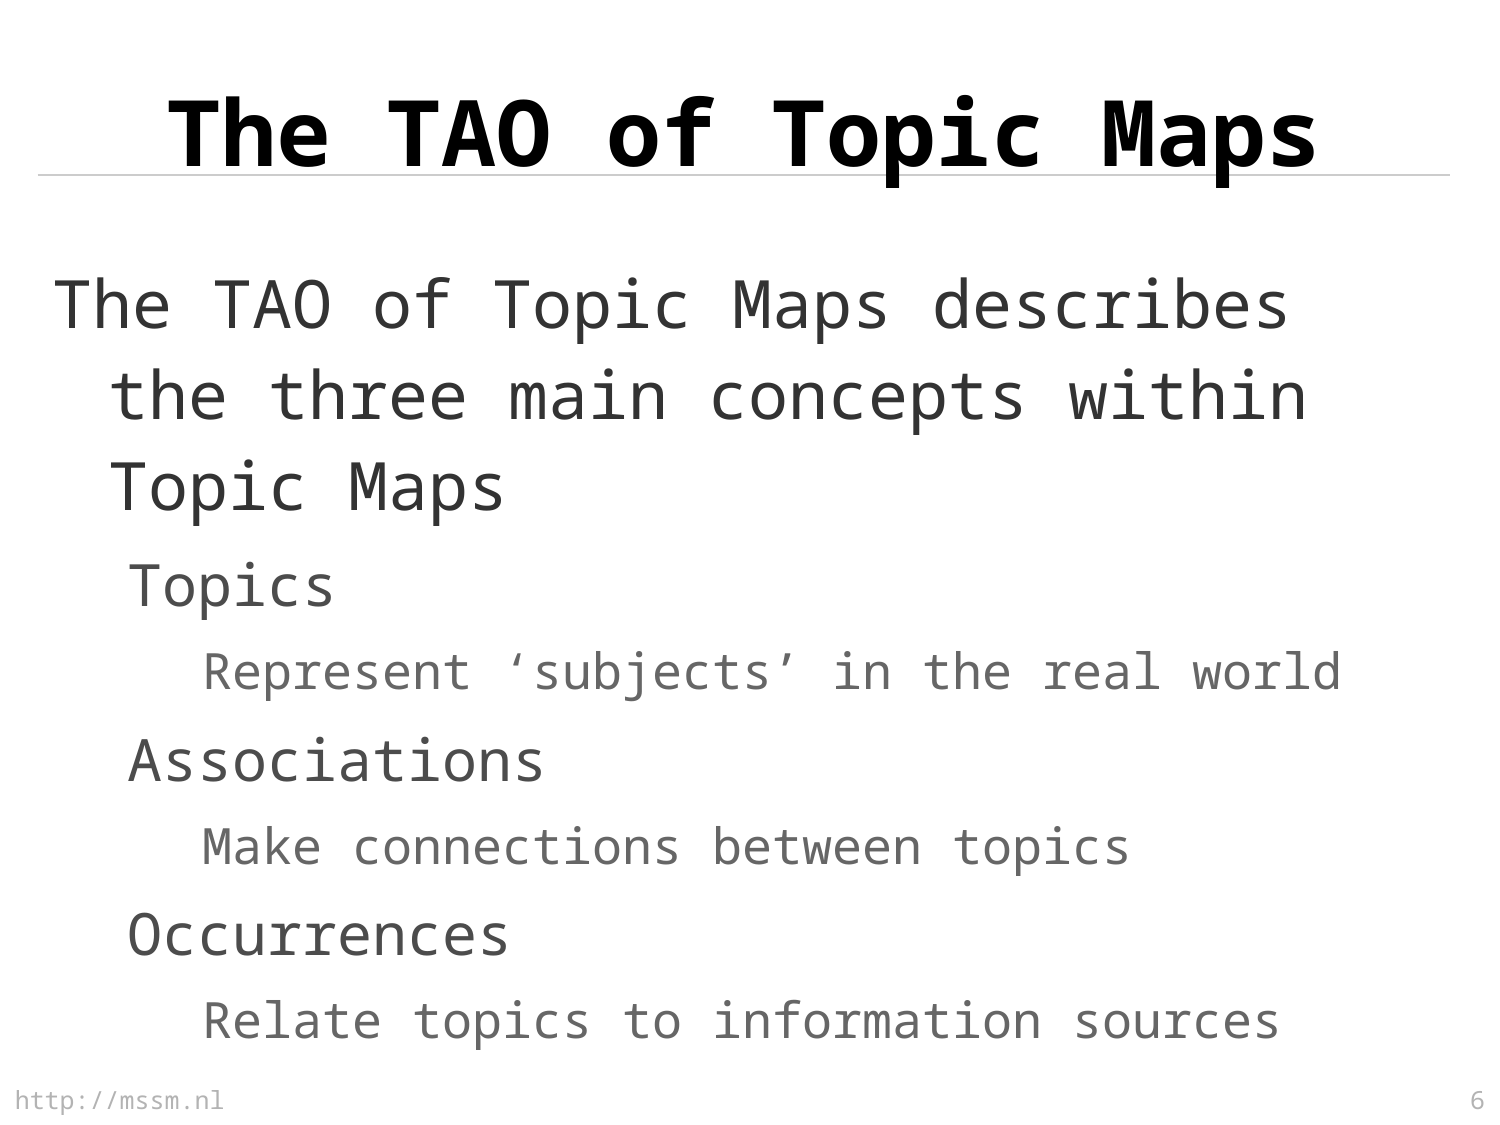

# The TAO of Topic Maps
The TAO of Topic Maps describes the three main concepts within Topic Maps
Topics
Represent ‘subjects’ in the real world
Associations
Make connections between topics
Occurrences
Relate topics to information sources
http://www.ontopia.net/topicmaps/materials/tao.html
http://mssm.nl
6